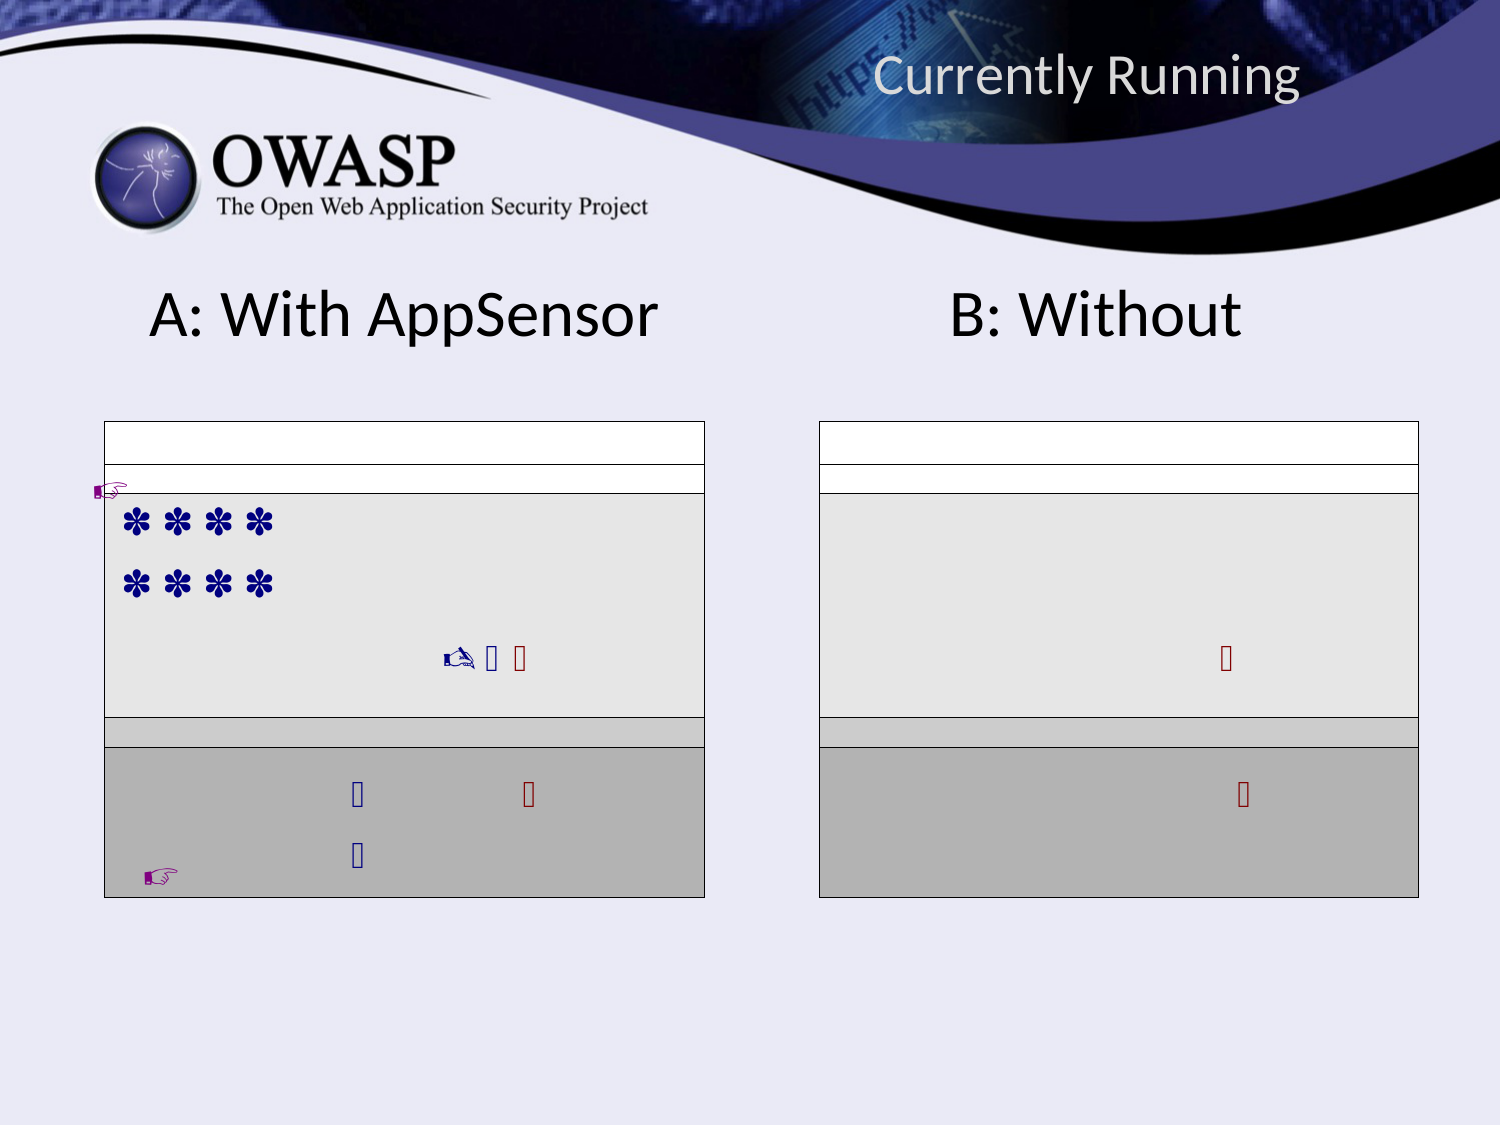

# Currently Running
A: With AppSensor
B: Without
 ☞
✽ ✽ ✽ ✽
✽ ✽ ✽ ✽
@ R R
 R
.
+
.
.
 ☞